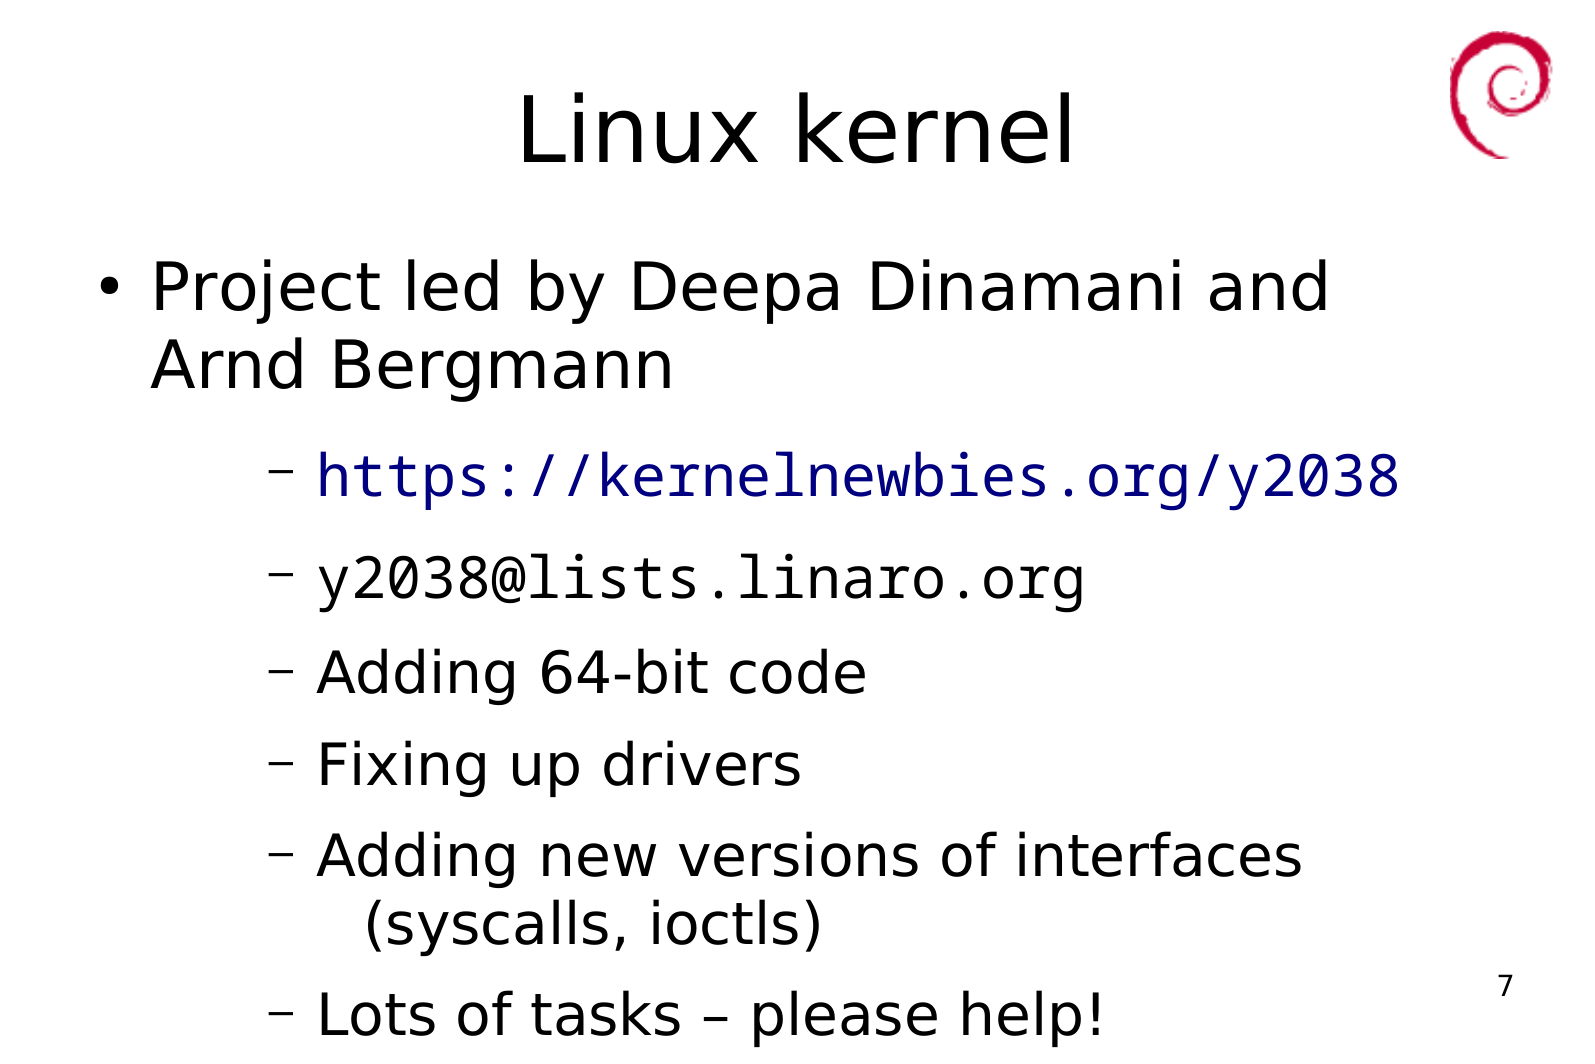

# Linux kernel
Project led by Deepa Dinamani and
Arnd Bergmann
https://kernelnewbies.org/y2038
y2038@lists.linaro.org
Adding 64-bit code
Fixing up drivers
Adding new versions of interfaces (syscalls, ioctls)
Lots of tasks – please help!
7